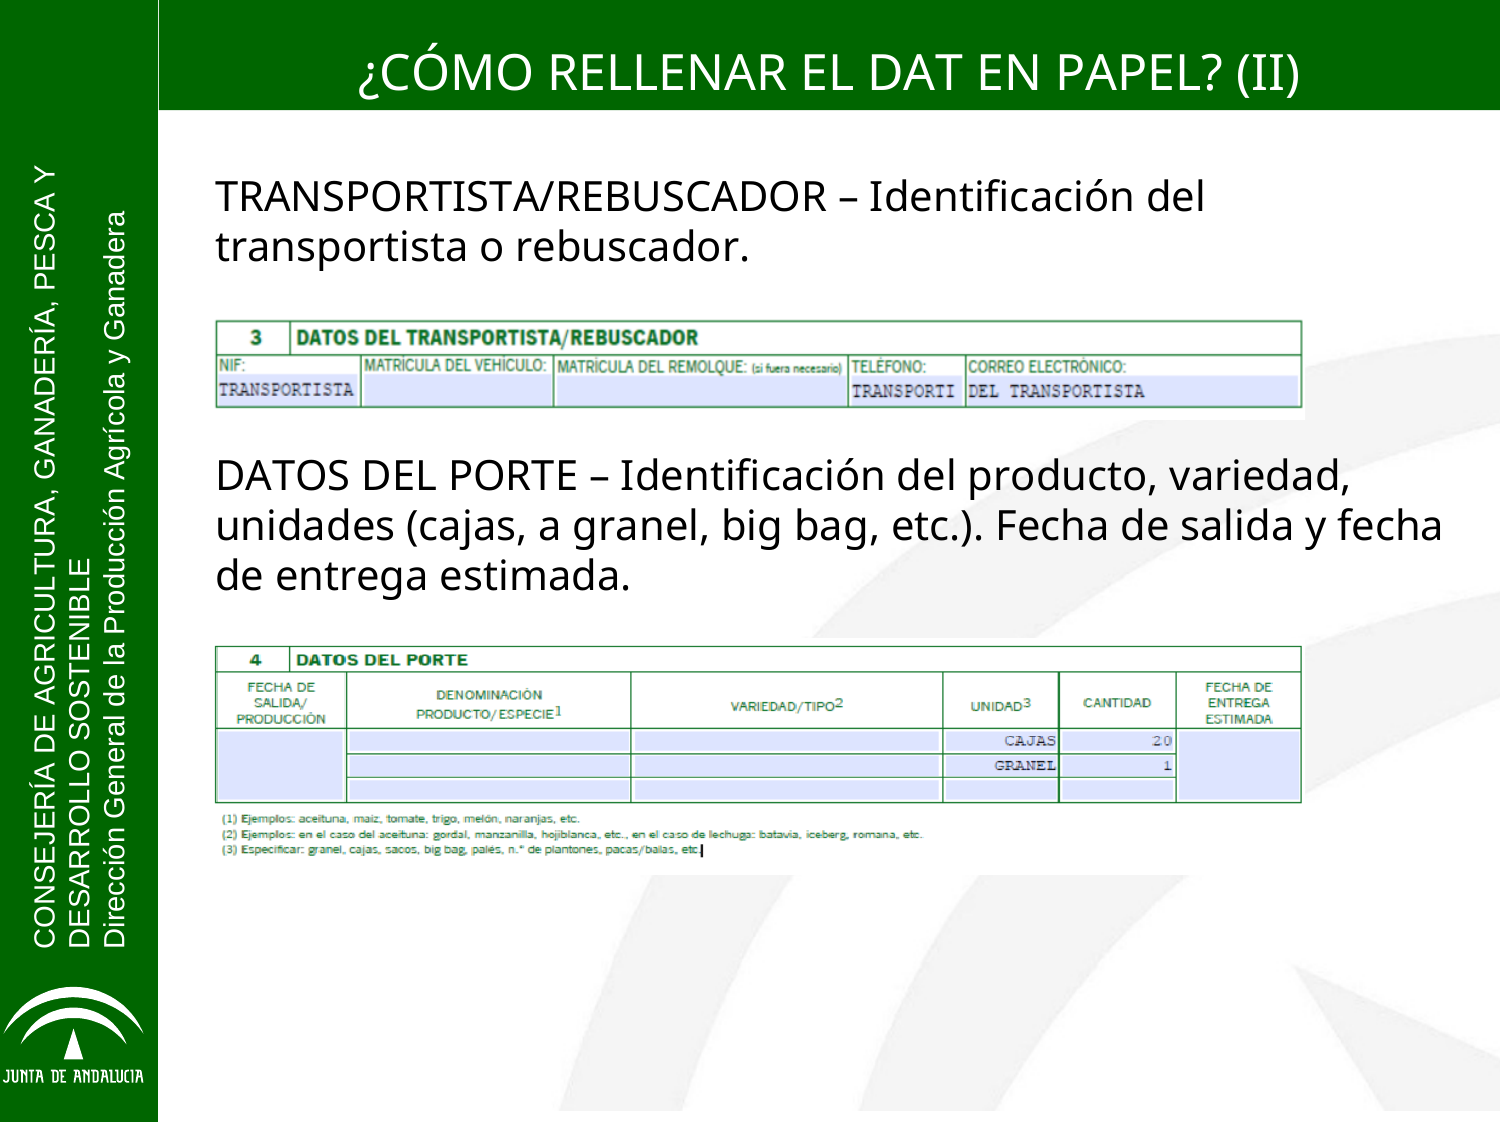

¿CÓMO RELLENAR EL DAT EN PAPEL? (II)
TRANSPORTISTA/REBUSCADOR – Identificación del transportista o rebuscador.
DATOS DEL PORTE – Identificación del producto, variedad, unidades (cajas, a granel, big bag, etc.). Fecha de salida y fecha de entrega estimada.